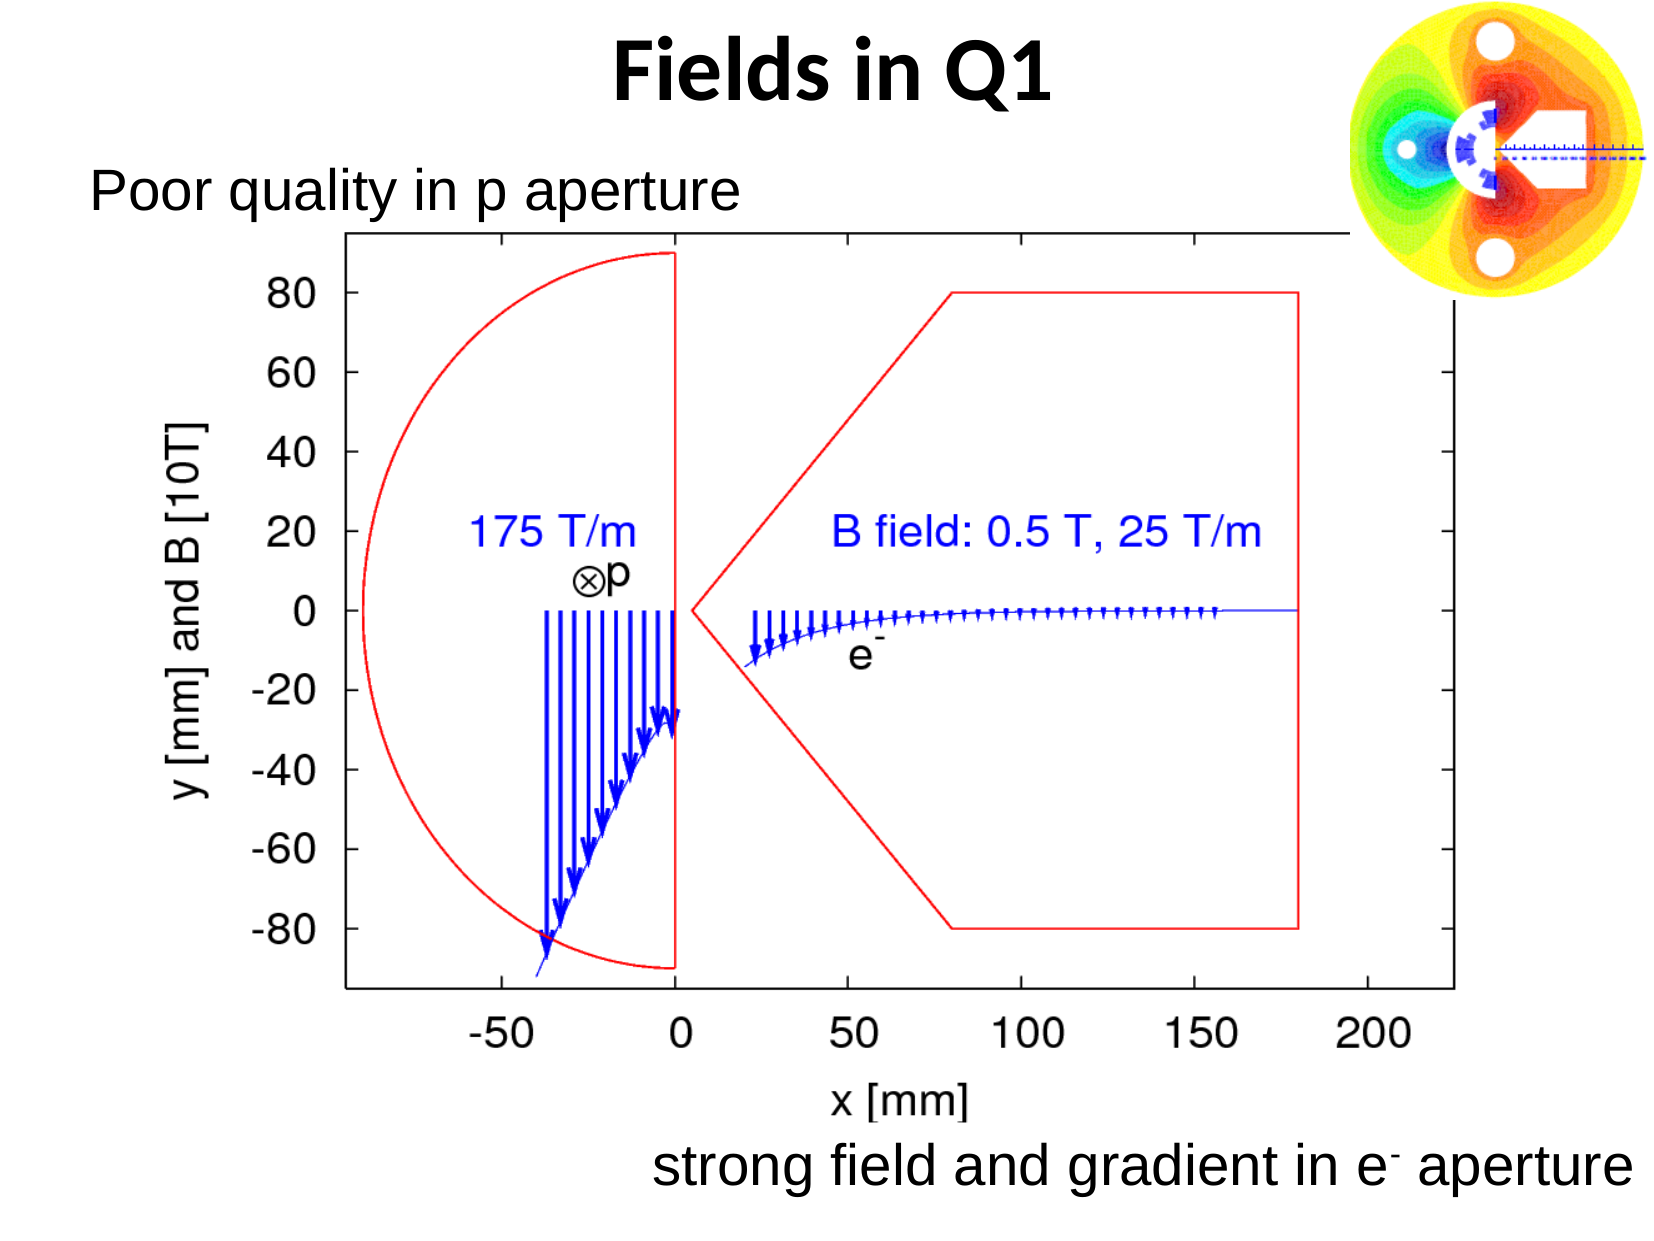

Fields in Q1
Poor quality in p aperture
strong field and gradient in e- aperture